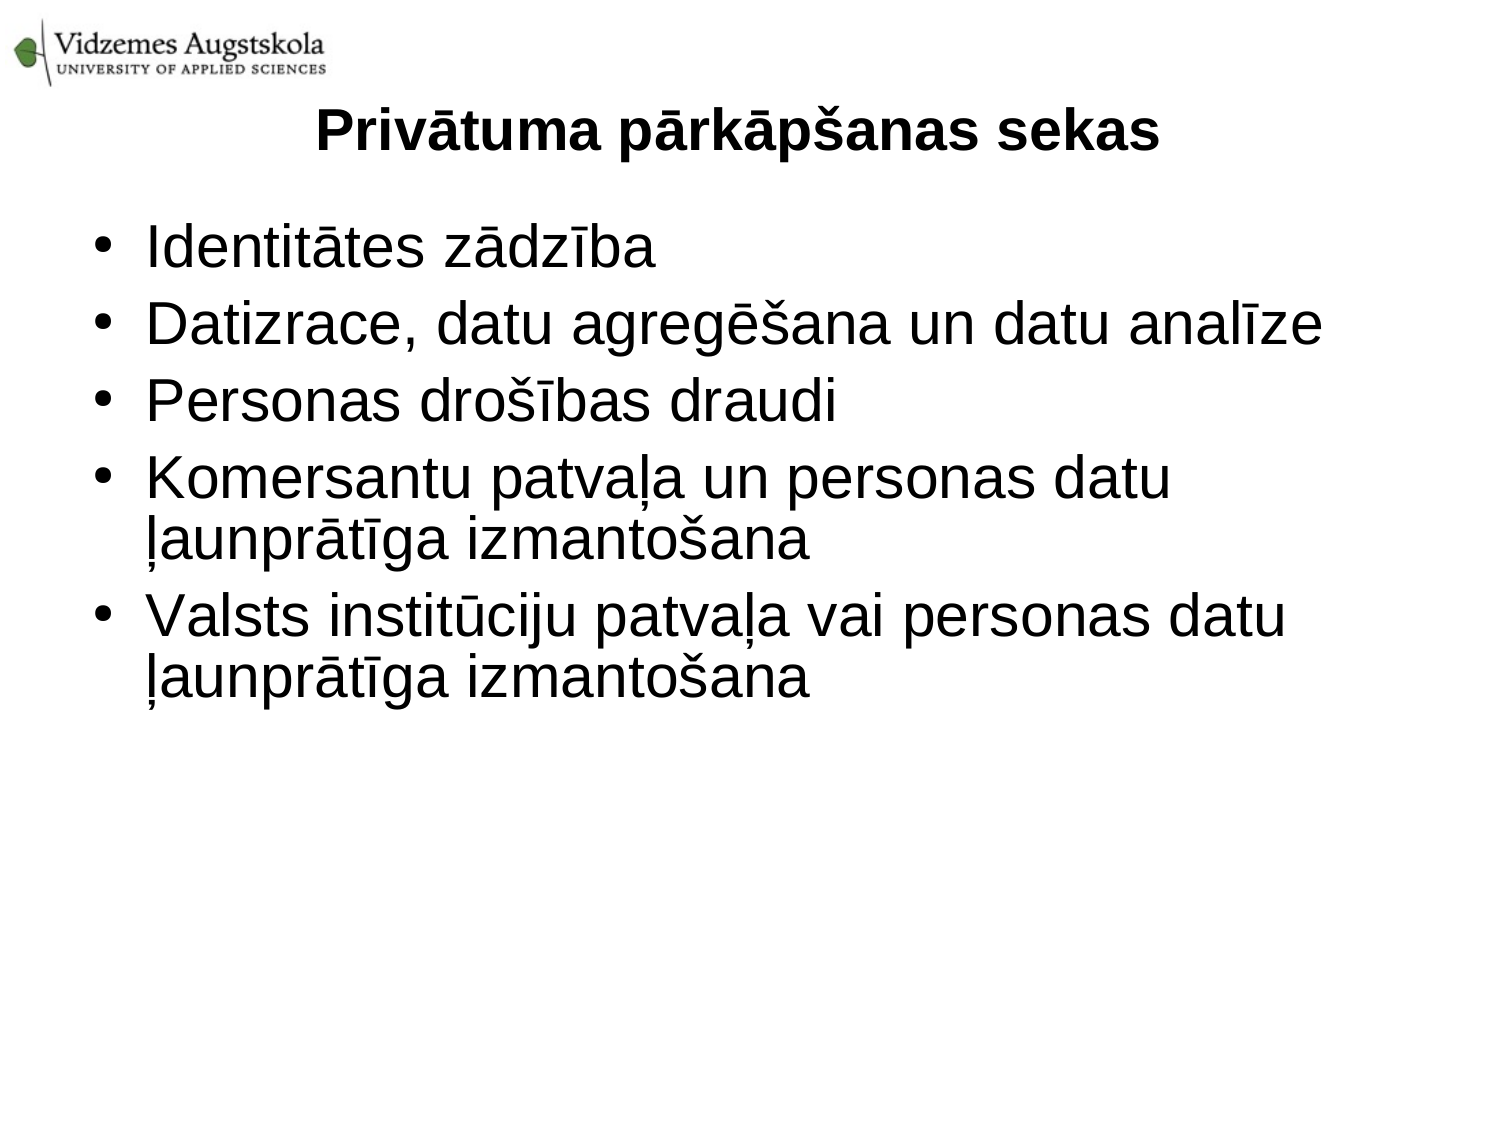

# Privātuma pārkāpšanas sekas
Identitātes zādzība
Datizrace, datu agregēšana un datu analīze
Personas drošības draudi
Komersantu patvaļa un personas datu ļaunprātīga izmantošana
Valsts institūciju patvaļa vai personas datu ļaunprātīga izmantošana